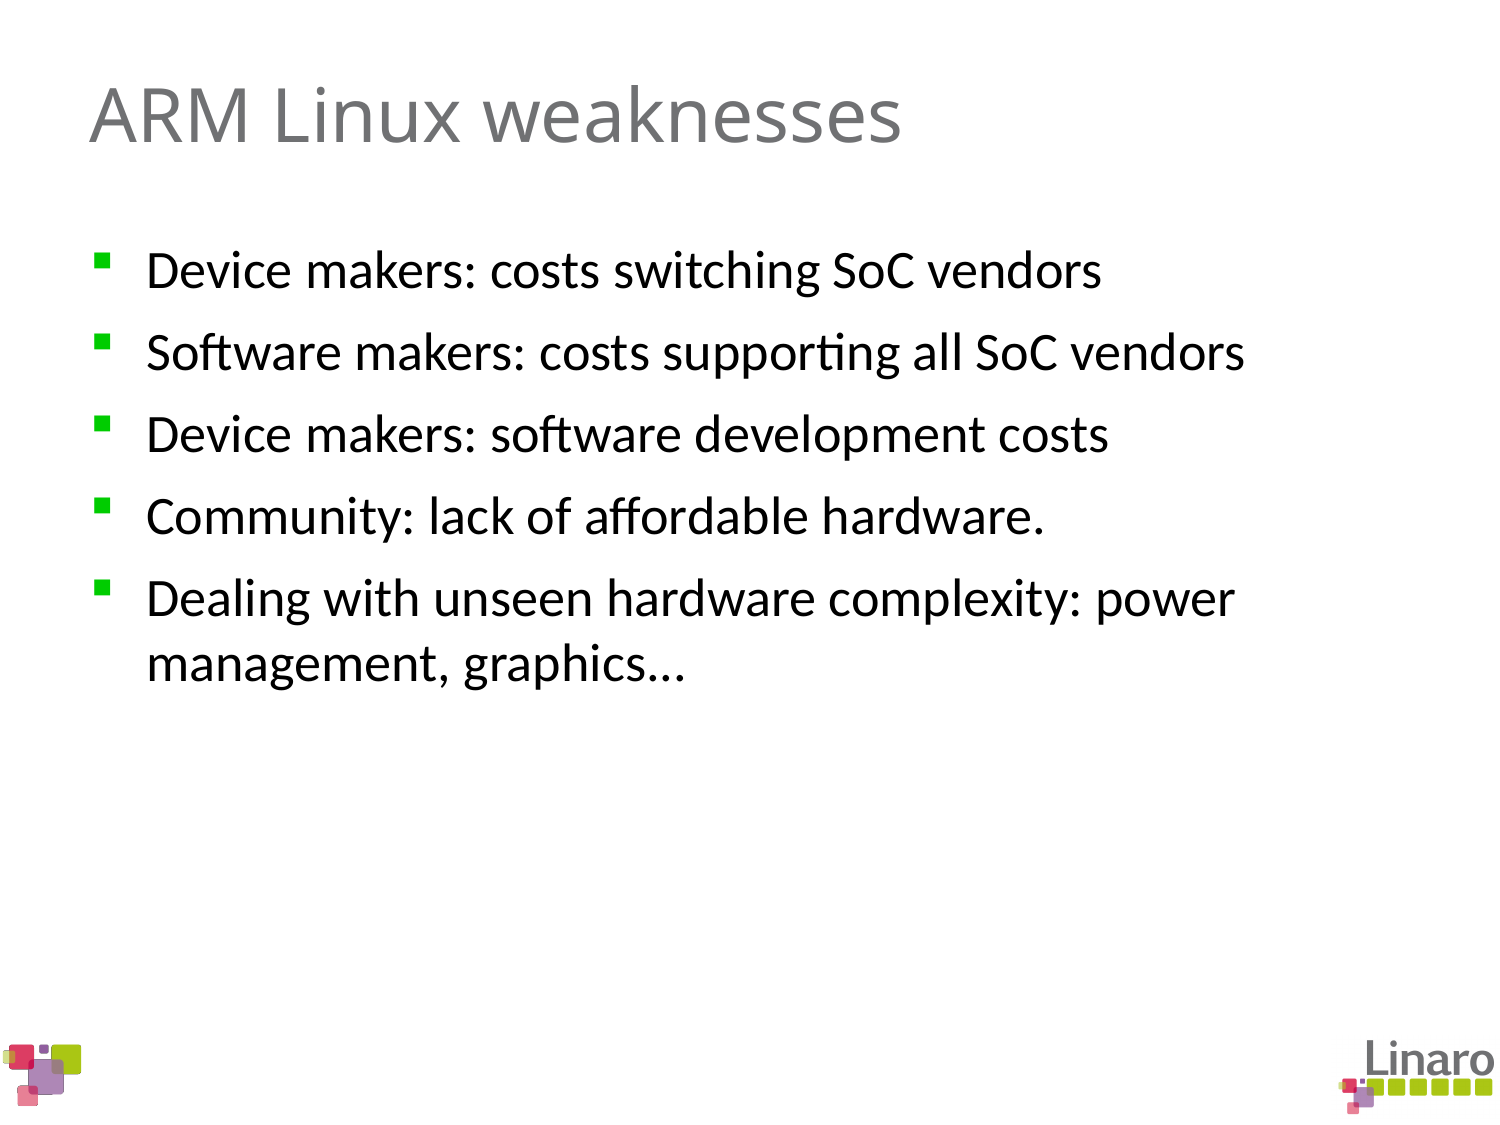

# ARM Linux weaknesses
Device makers: costs switching SoC vendors
Software makers: costs supporting all SoC vendors
Device makers: software development costs
Community: lack of affordable hardware.
Dealing with unseen hardware complexity: power management, graphics...